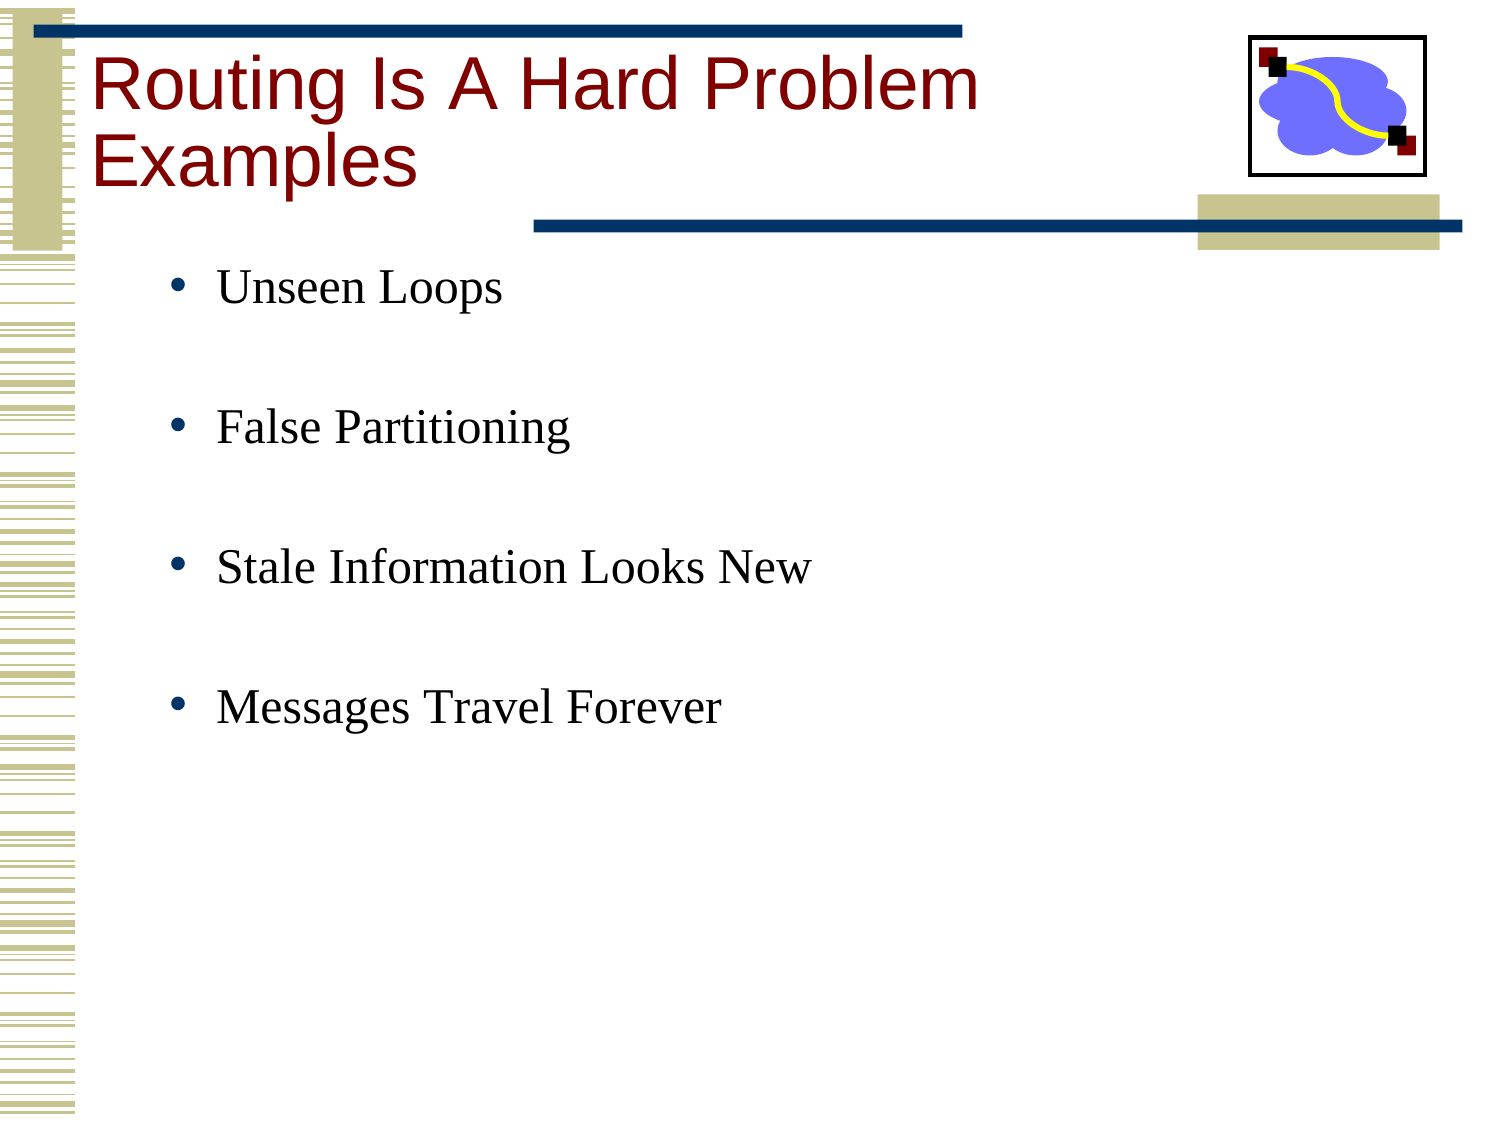

# Routing Is A Hard Problem Examples
Unseen Loops
False Partitioning
Stale Information Looks New
Messages Travel Forever